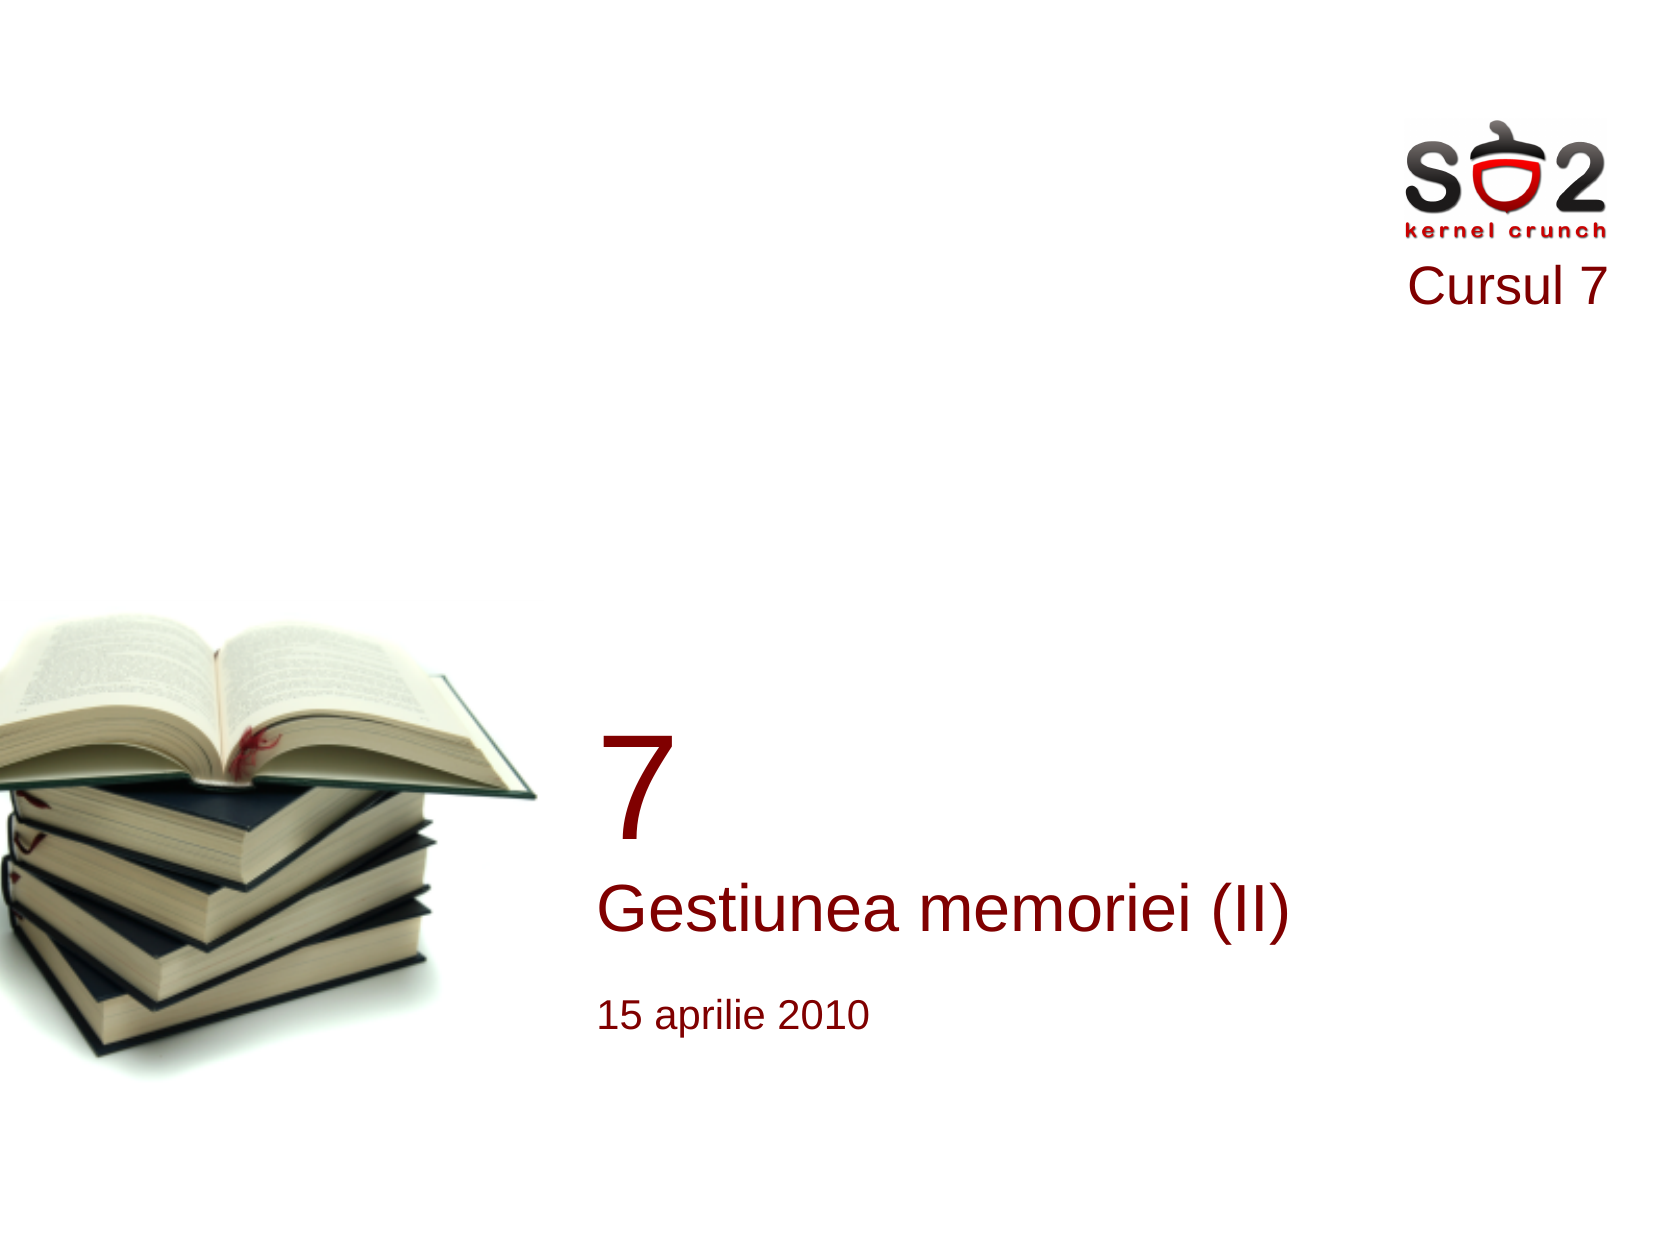

# Cursul 7
7
Gestiunea memoriei (II)
15 aprilie 2010